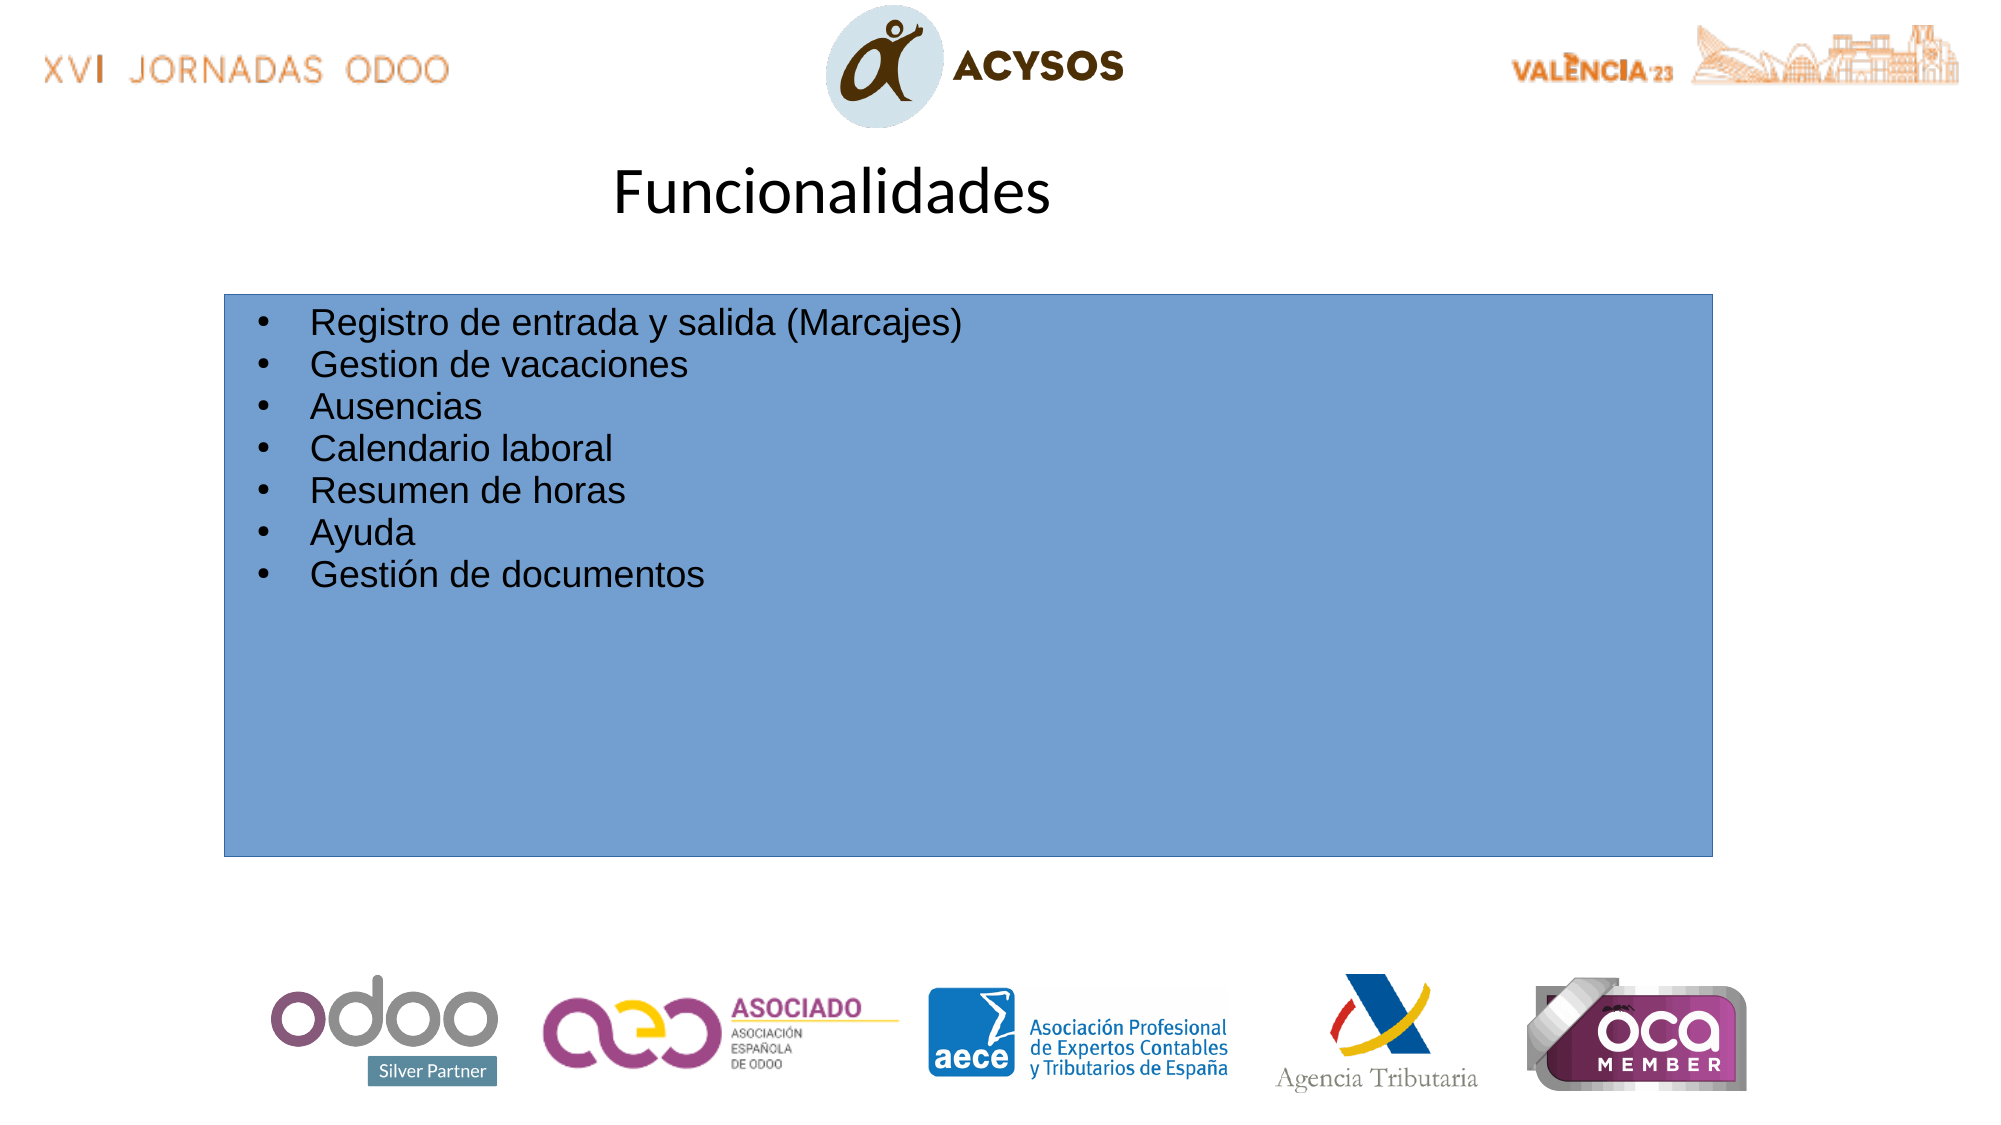

# Funcionalidades
Registro de entrada y salida (Marcajes)
Gestion de vacaciones
Ausencias
Calendario laboral
Resumen de horas
Ayuda
Gestión de documentos